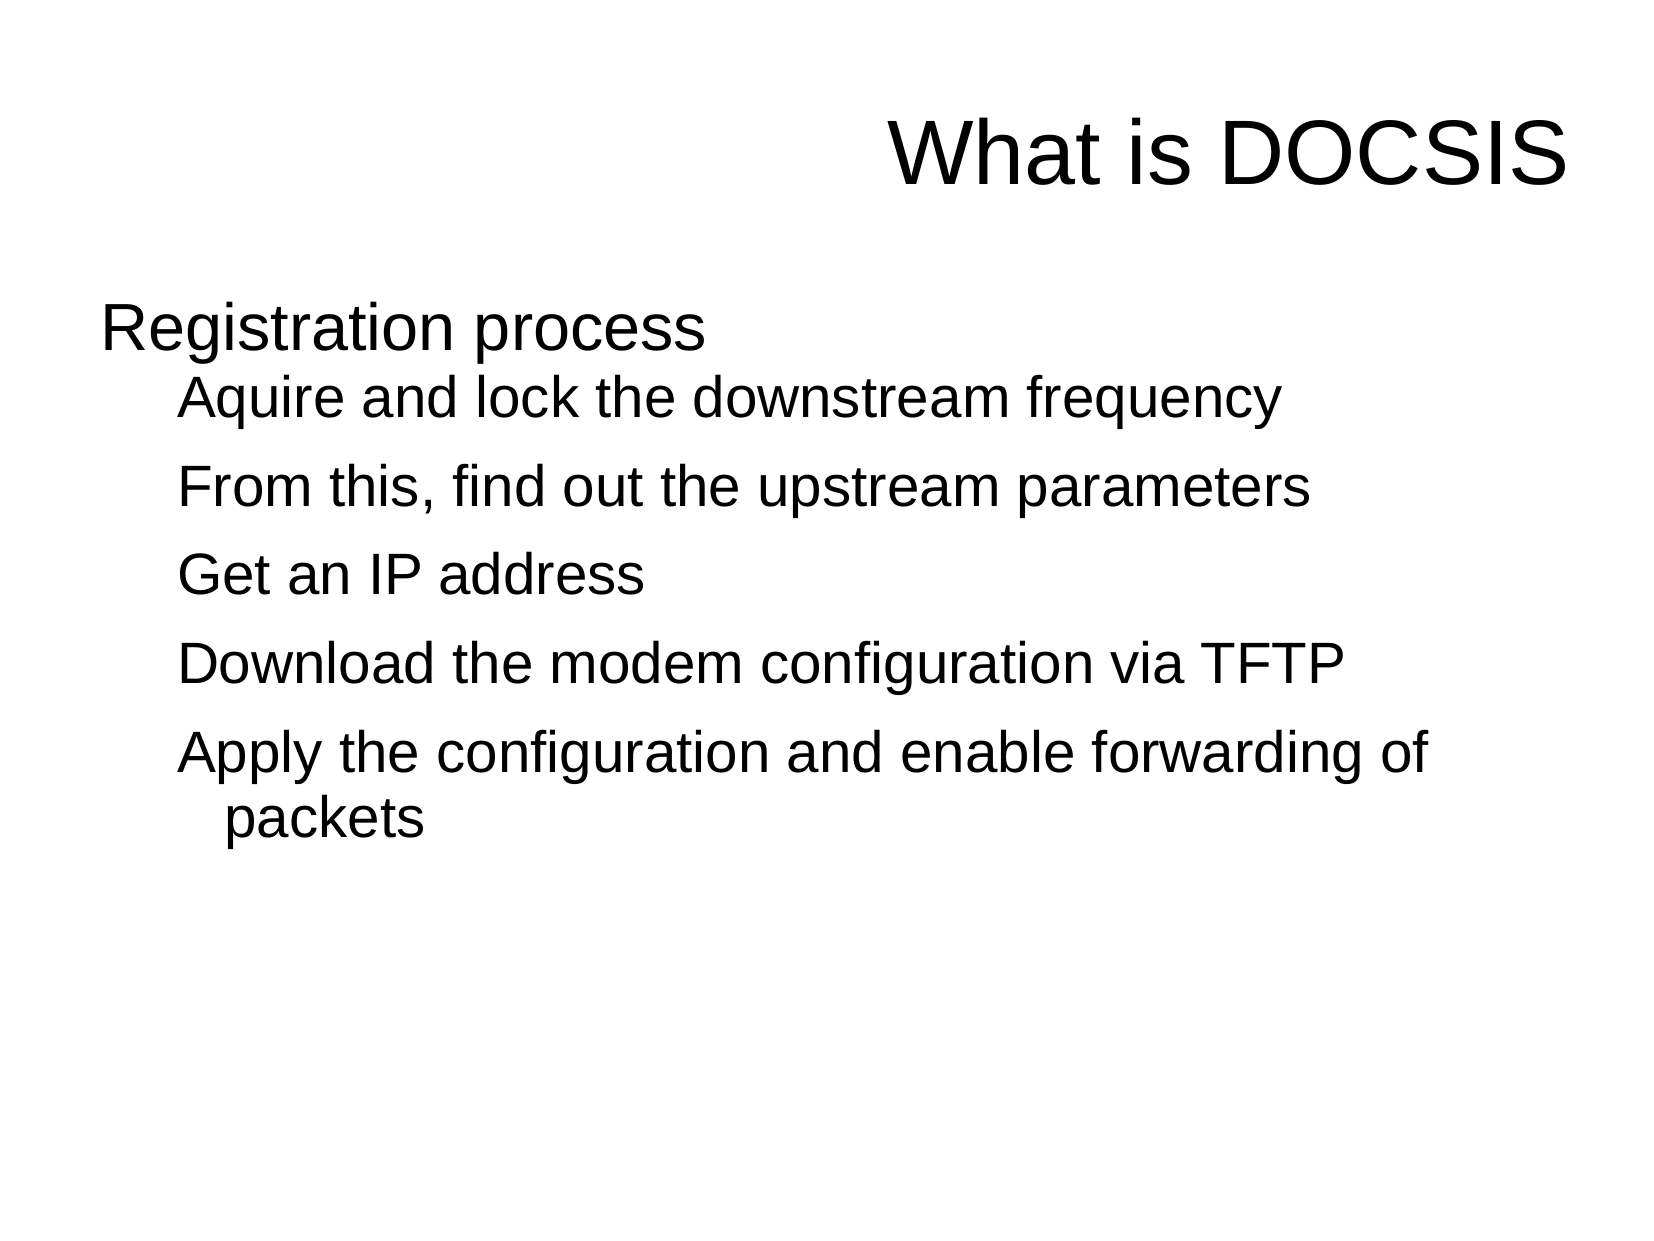

# What is DOCSIS
Registration process
Aquire and lock the downstream frequency
From this, find out the upstream parameters
Get an IP address
Download the modem configuration via TFTP
Apply the configuration and enable forwarding of packets